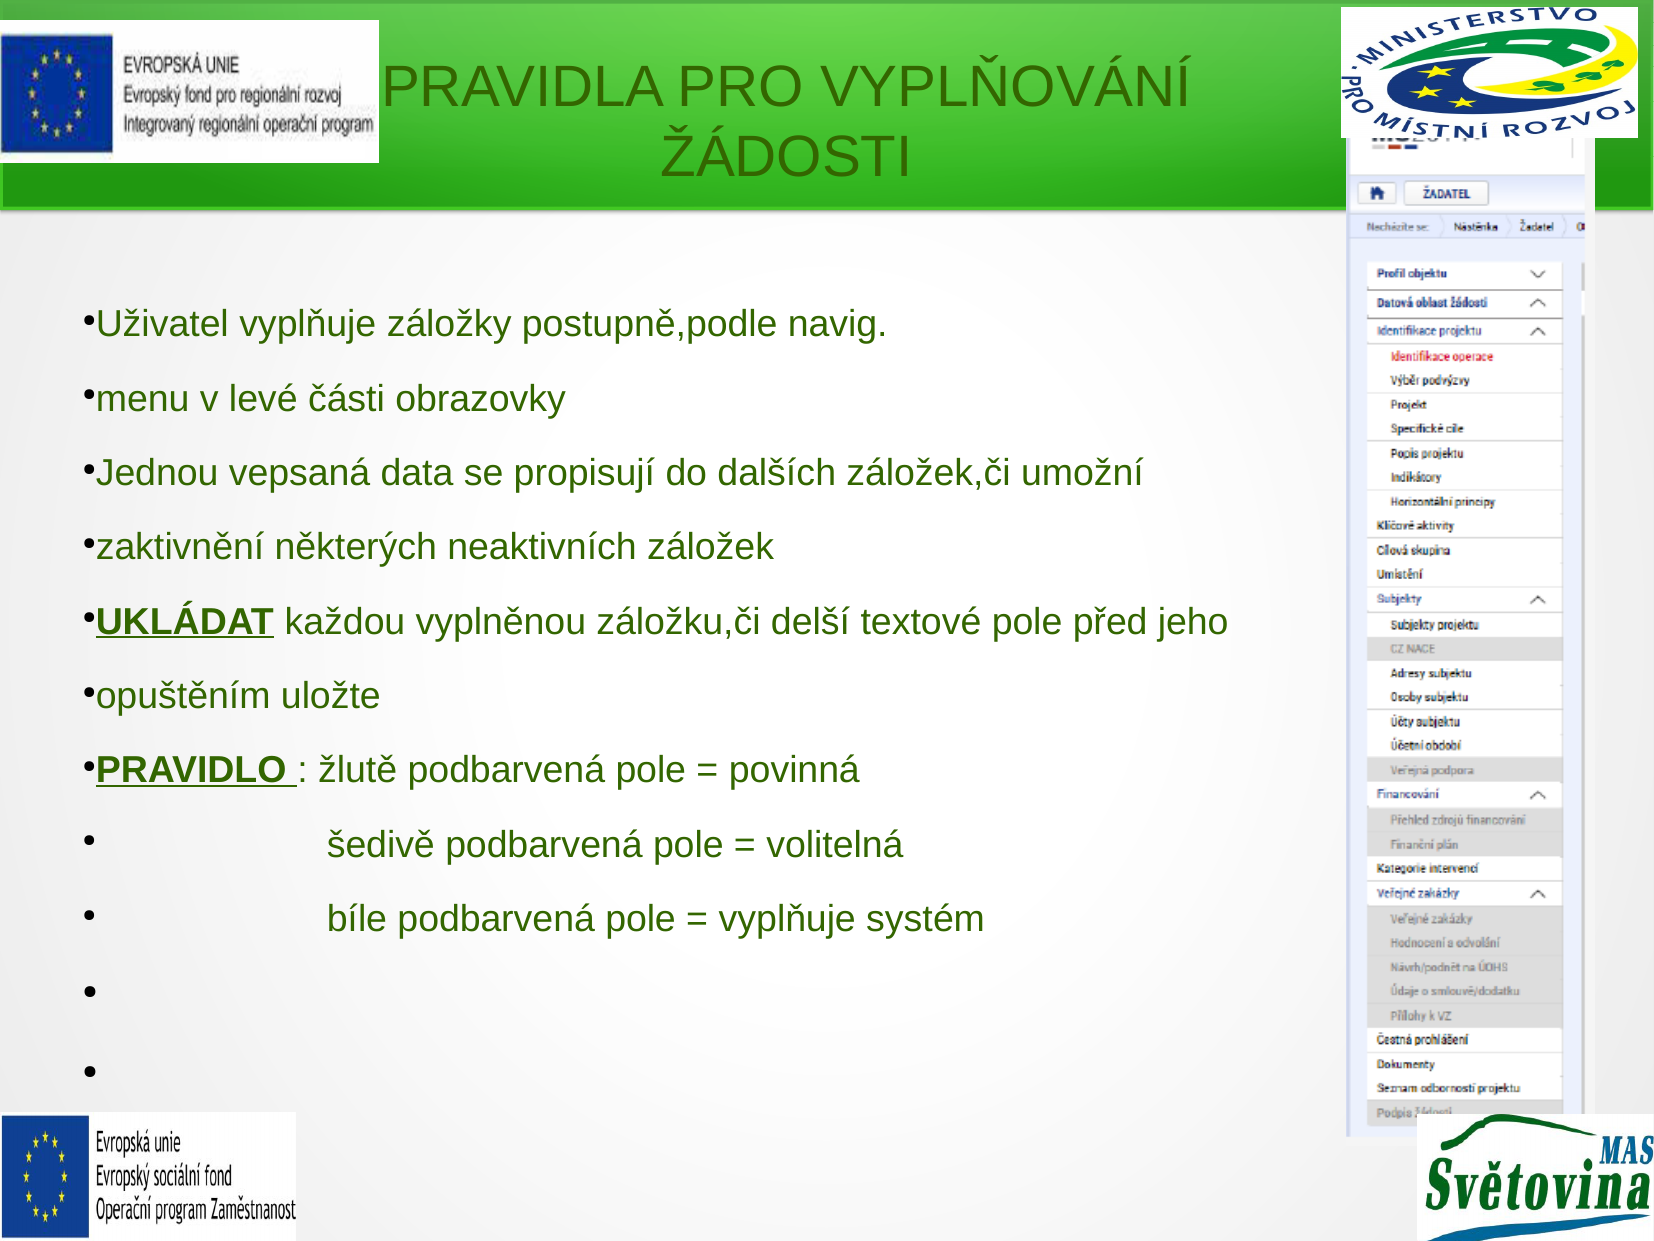

# PRAVIDLA PRO VYPLŇOVÁNÍ ŽÁDOSTI
Uživatel vyplňuje záložky postupně,podle navig.
menu v levé části obrazovky
Jednou vepsaná data se propisují do dalších záložek,či umožní
zaktivnění některých neaktivních záložek
UKLÁDAT každou vyplněnou záložku,či delší textové pole před jeho
opuštěním uložte
PRAVIDLO : žlutě podbarvená pole = povinná
 šedivě podbarvená pole = volitelná
 bíle podbarvená pole = vyplňuje systém